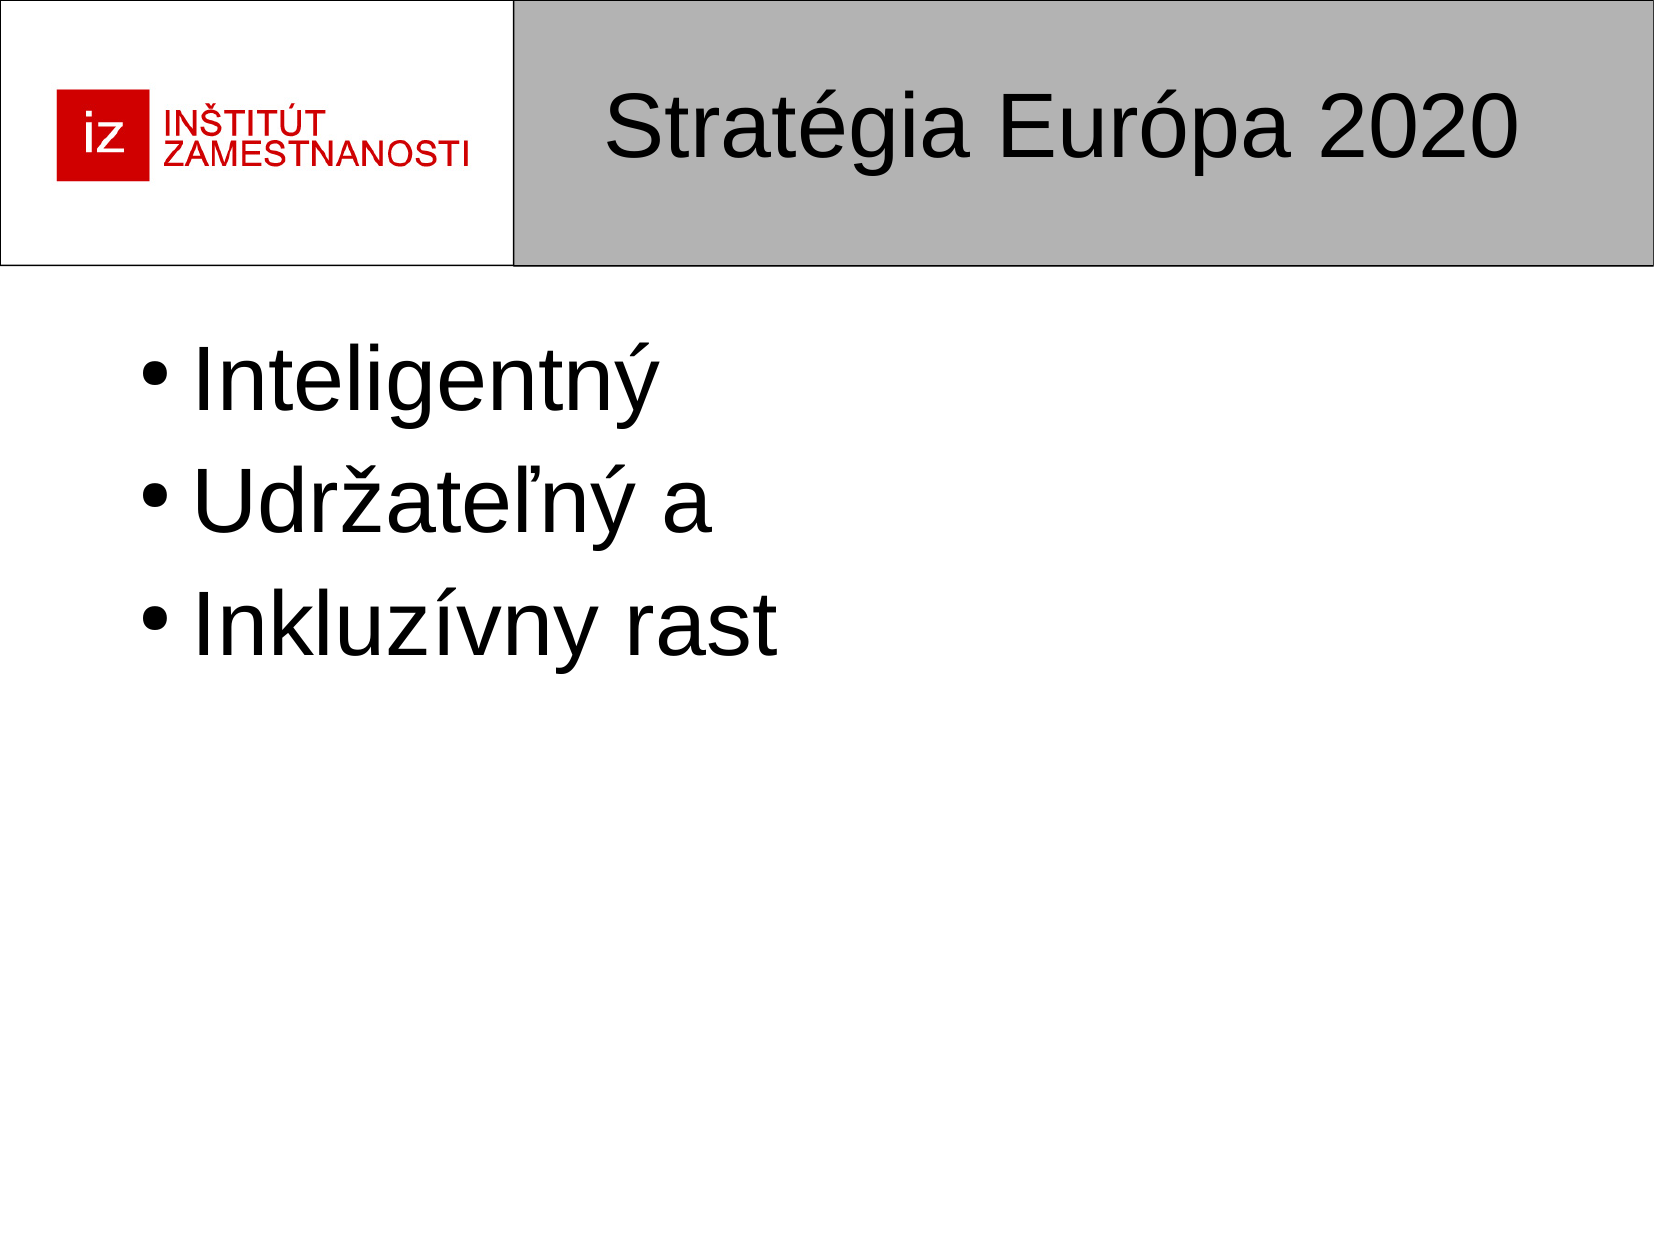

# Stratégia Európa 2020
Inteligentný
Udržateľný a
Inkluzívny rast